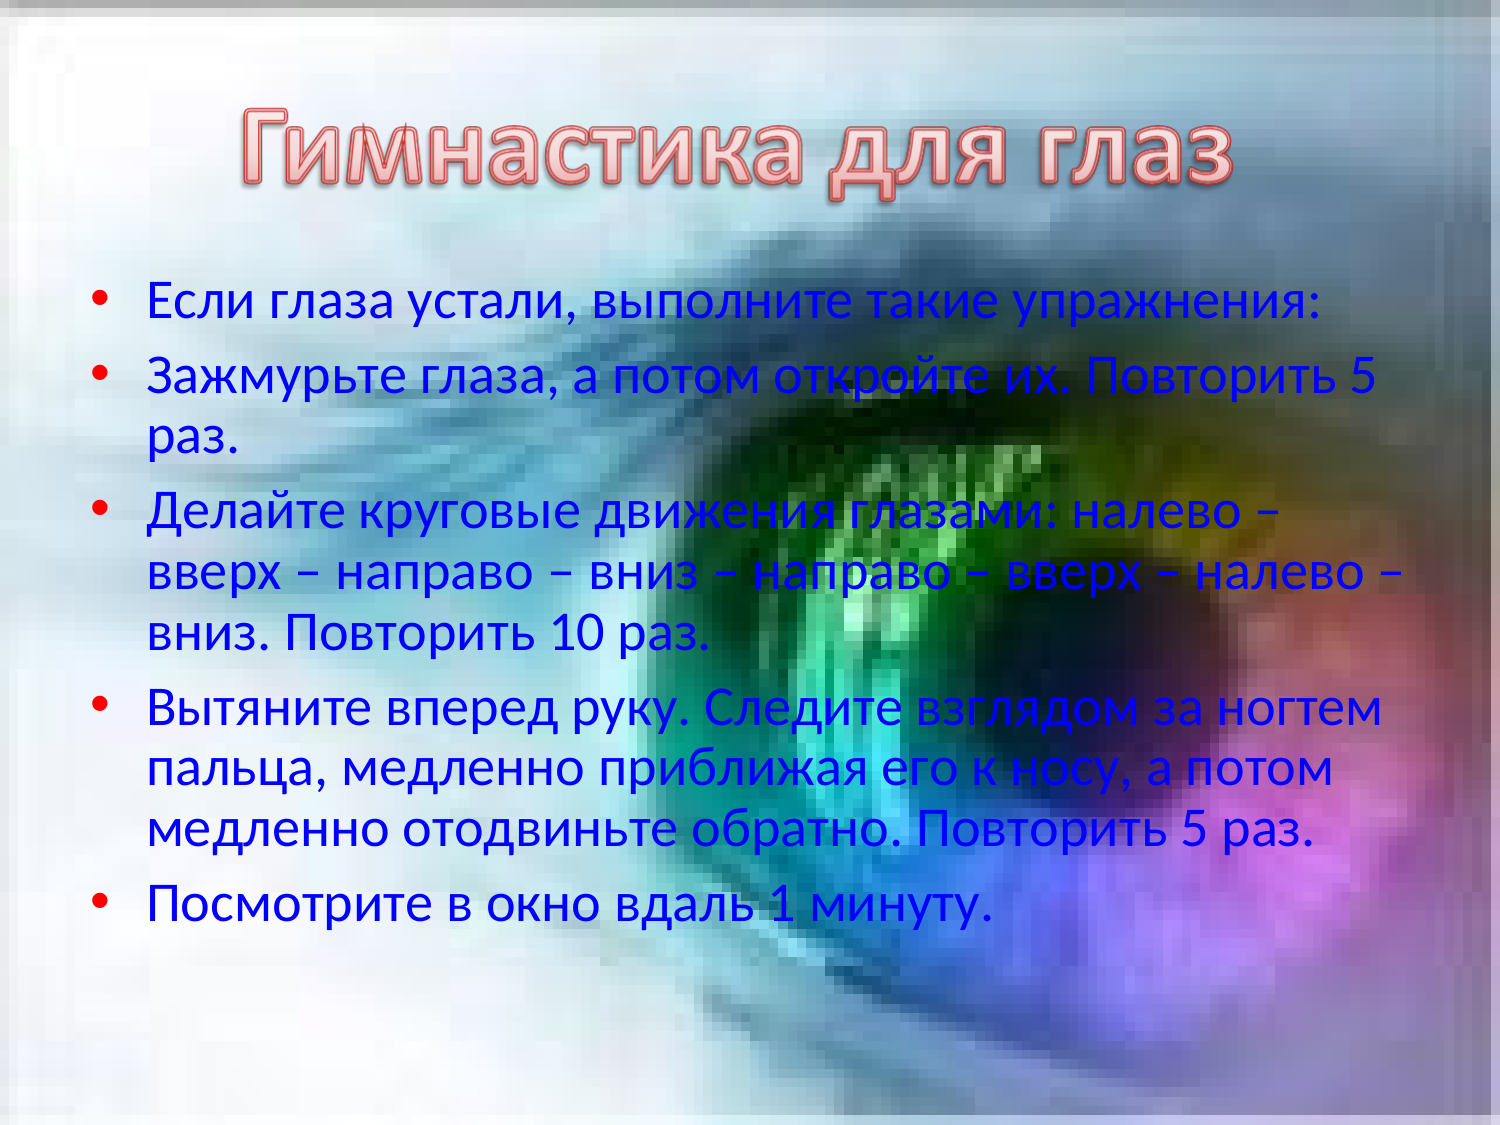

Если глаза устали, выполните такие упражнения:
Зажмурьте глаза, а потом откройте их. Повторить 5 раз.
Делайте круговые движения глазами: налево – вверх – направо – вниз – направо – вверх – налево – вниз. Повторить 10 раз.
Вытяните вперед руку. Следите взглядом за ногтем пальца, медленно приближая его к носу, а потом медленно отодвиньте обратно. Повторить 5 раз.
Посмотрите в окно вдаль 1 минуту.